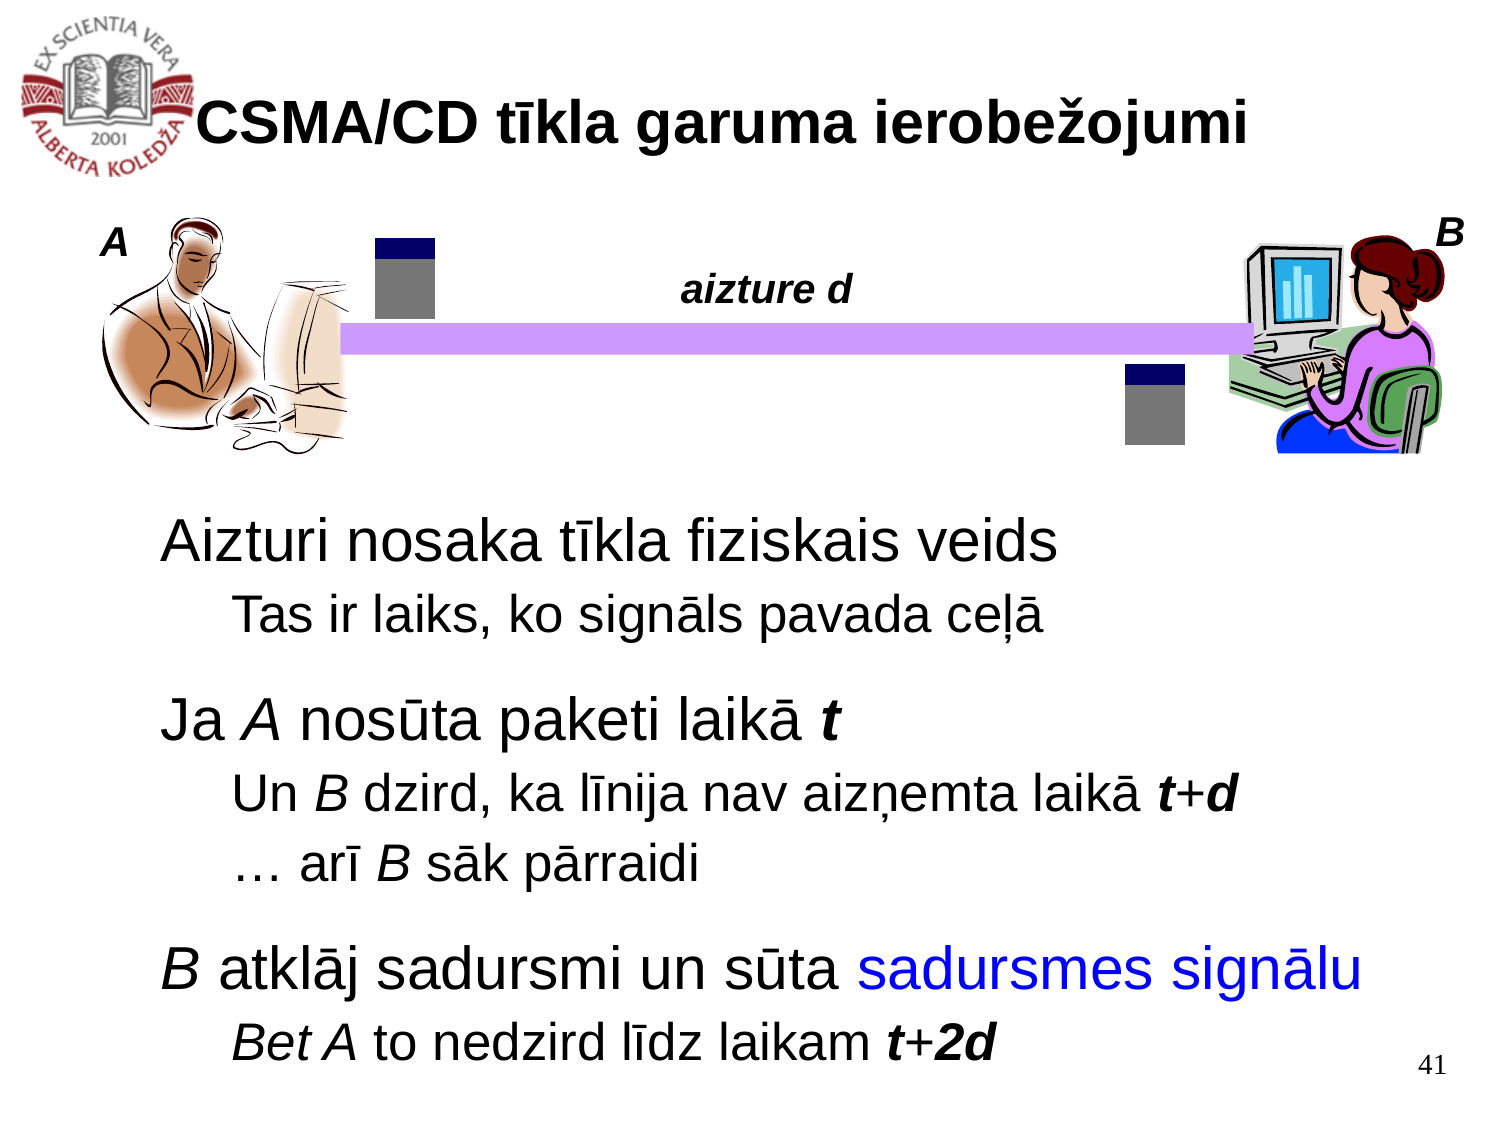

# CSMA/CD tīkla garuma ierobežojumi
B
A
aizture d
Aizturi nosaka tīkla fiziskais veids
Tas ir laiks, ko signāls pavada ceļā
Ja A nosūta paketi laikā t
Un B dzird, ka līnija nav aizņemta laikā t+d
… arī B sāk pārraidi
B atklāj sadursmi un sūta sadursmes signālu
Bet A to nedzird līdz laikam t+2d